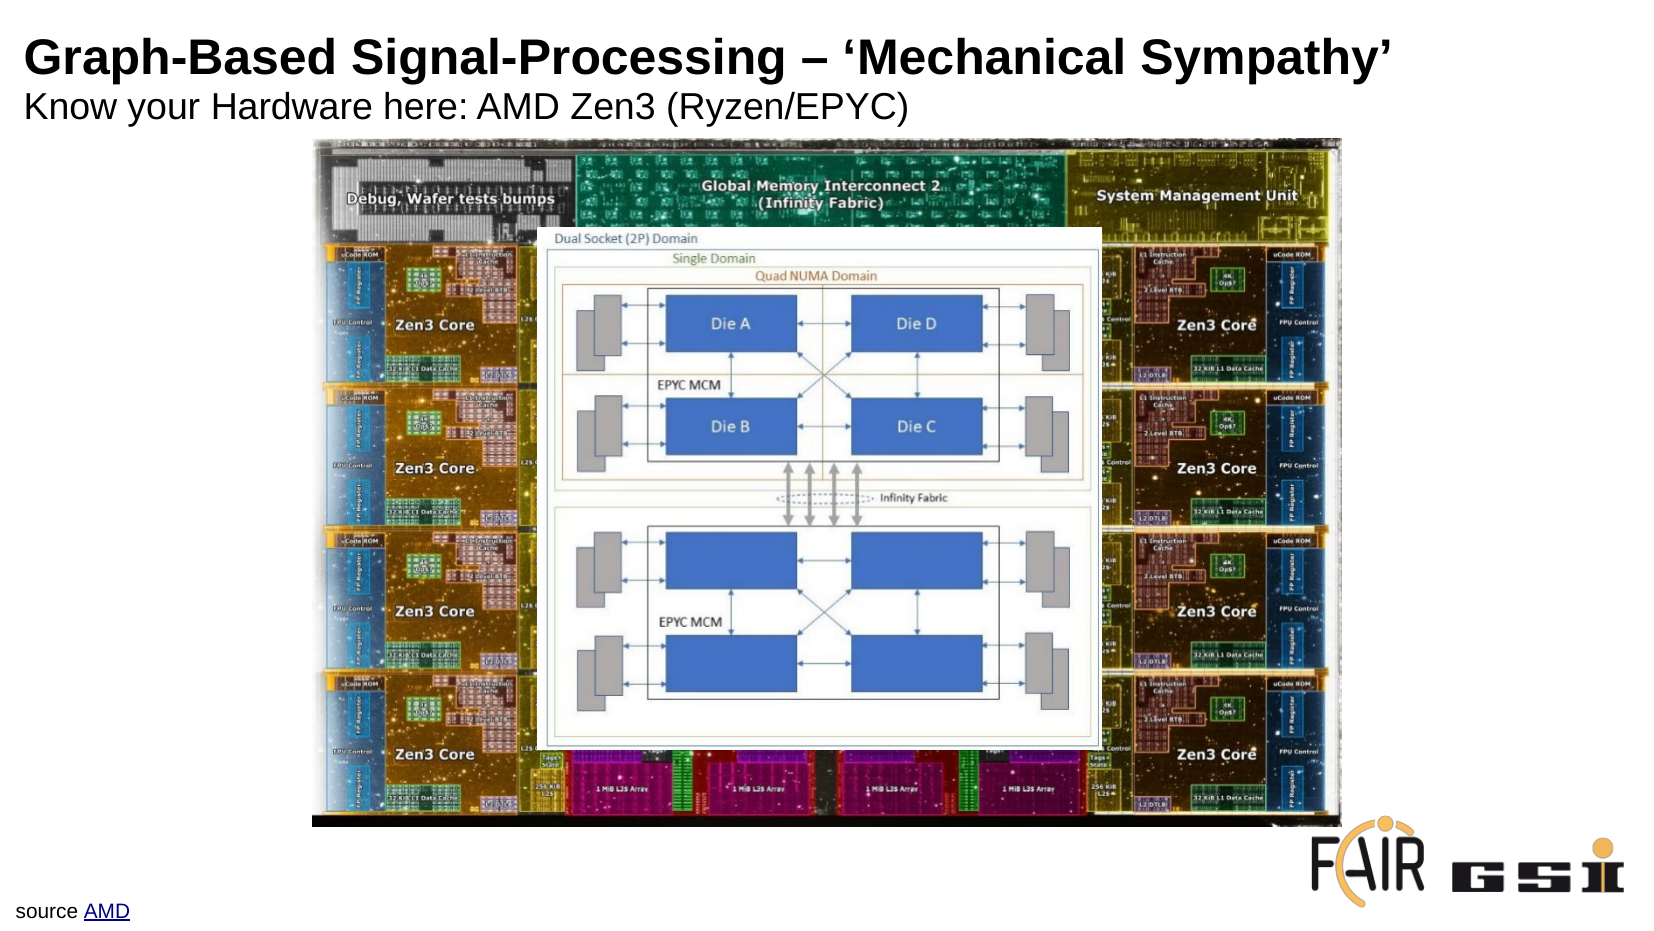

# Graph-Based Signal-Processing – ‘Mechanical Sympathy’ Know your Hardware here: AMD Zen3 (Ryzen/EPYC)
 source AMD